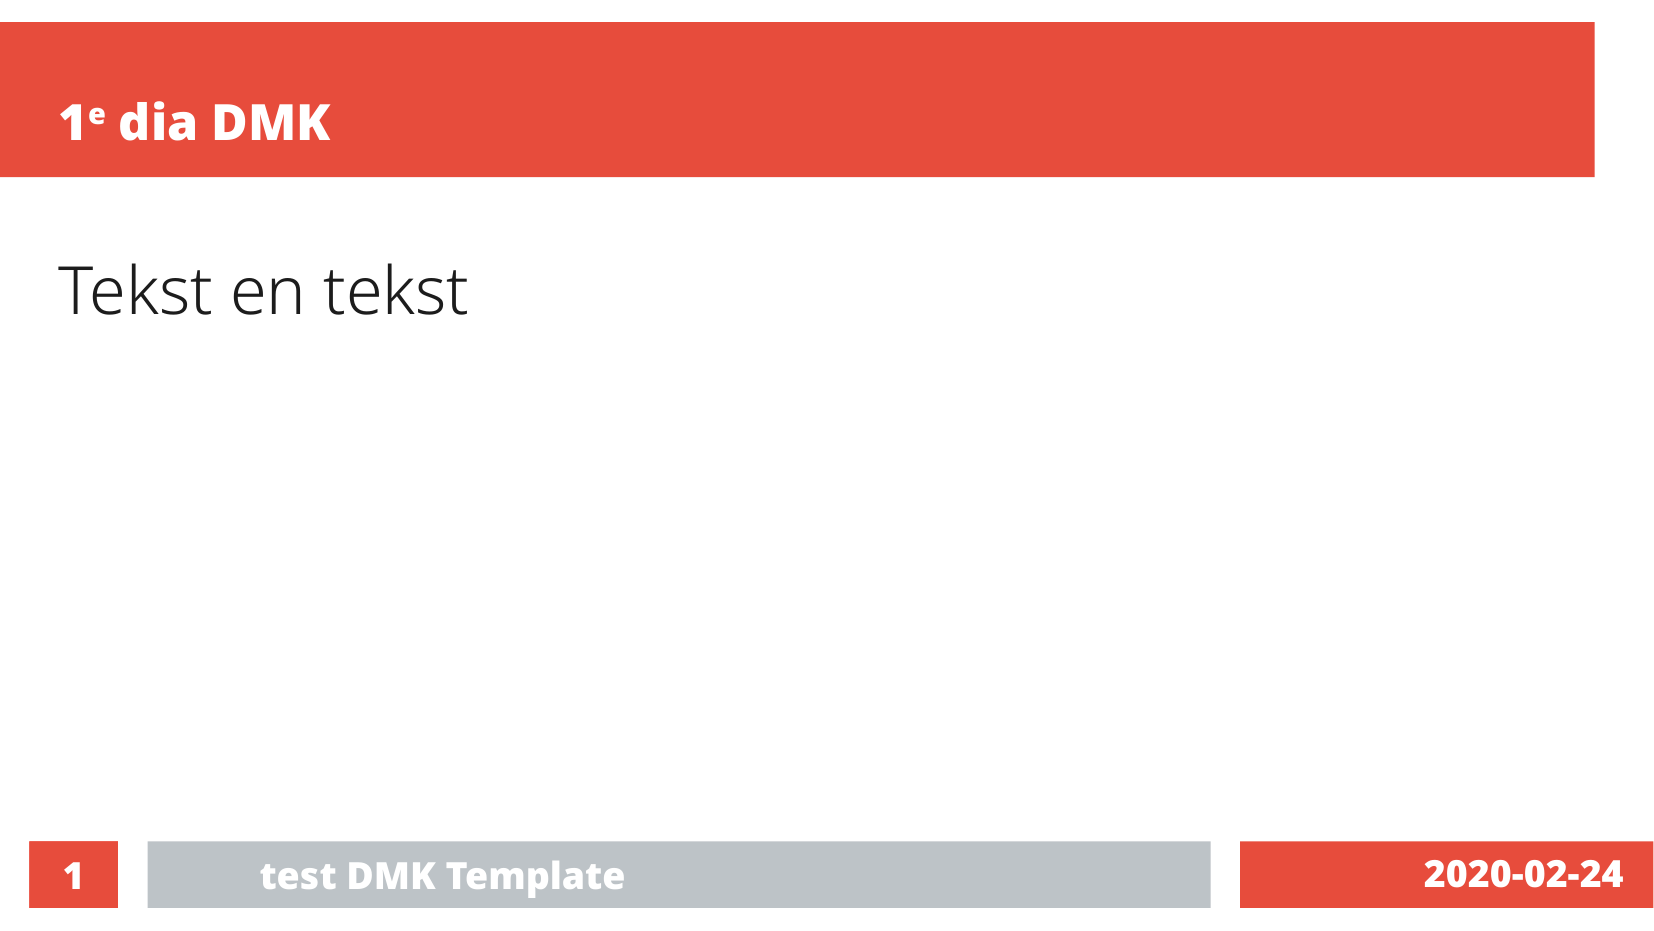

# 1e dia DMK
Tekst en tekst
1
test DMK Template
2020-02-24